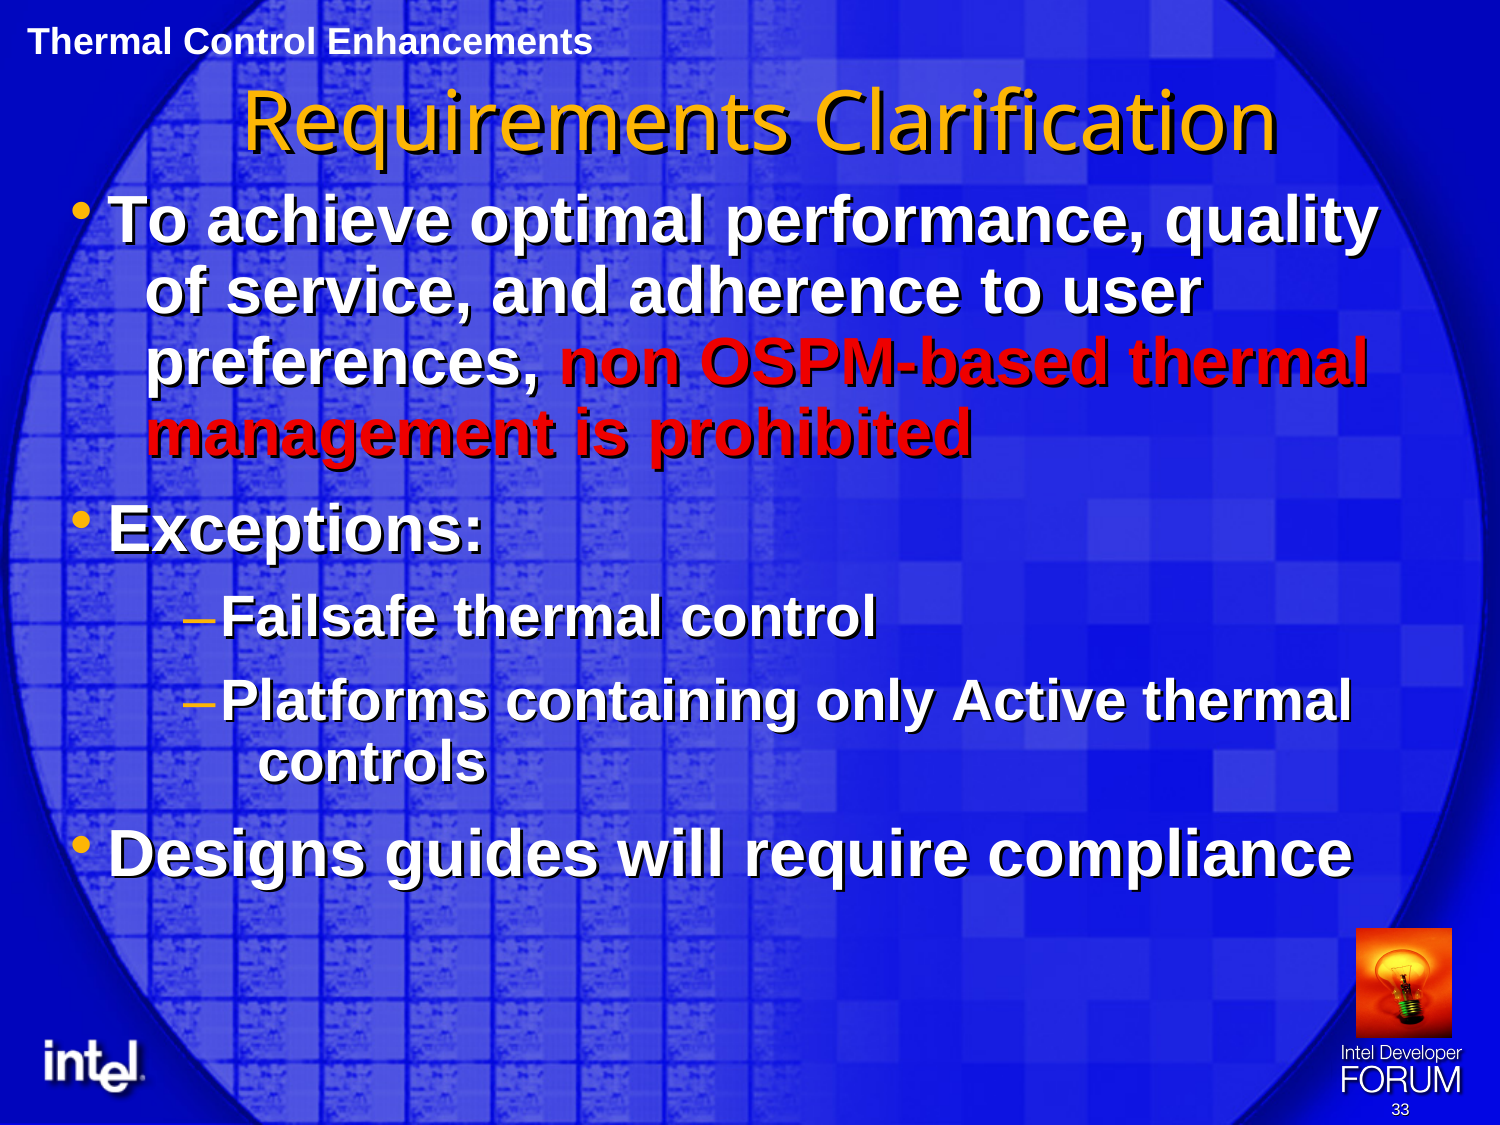

Thermal Control Enhancements
# Requirements Clarification
To achieve optimal performance, quality of service, and adherence to user preferences, non OSPM-based thermal management is prohibited
Exceptions:
Failsafe thermal control
Platforms containing only Active thermal controls
Designs guides will require compliance